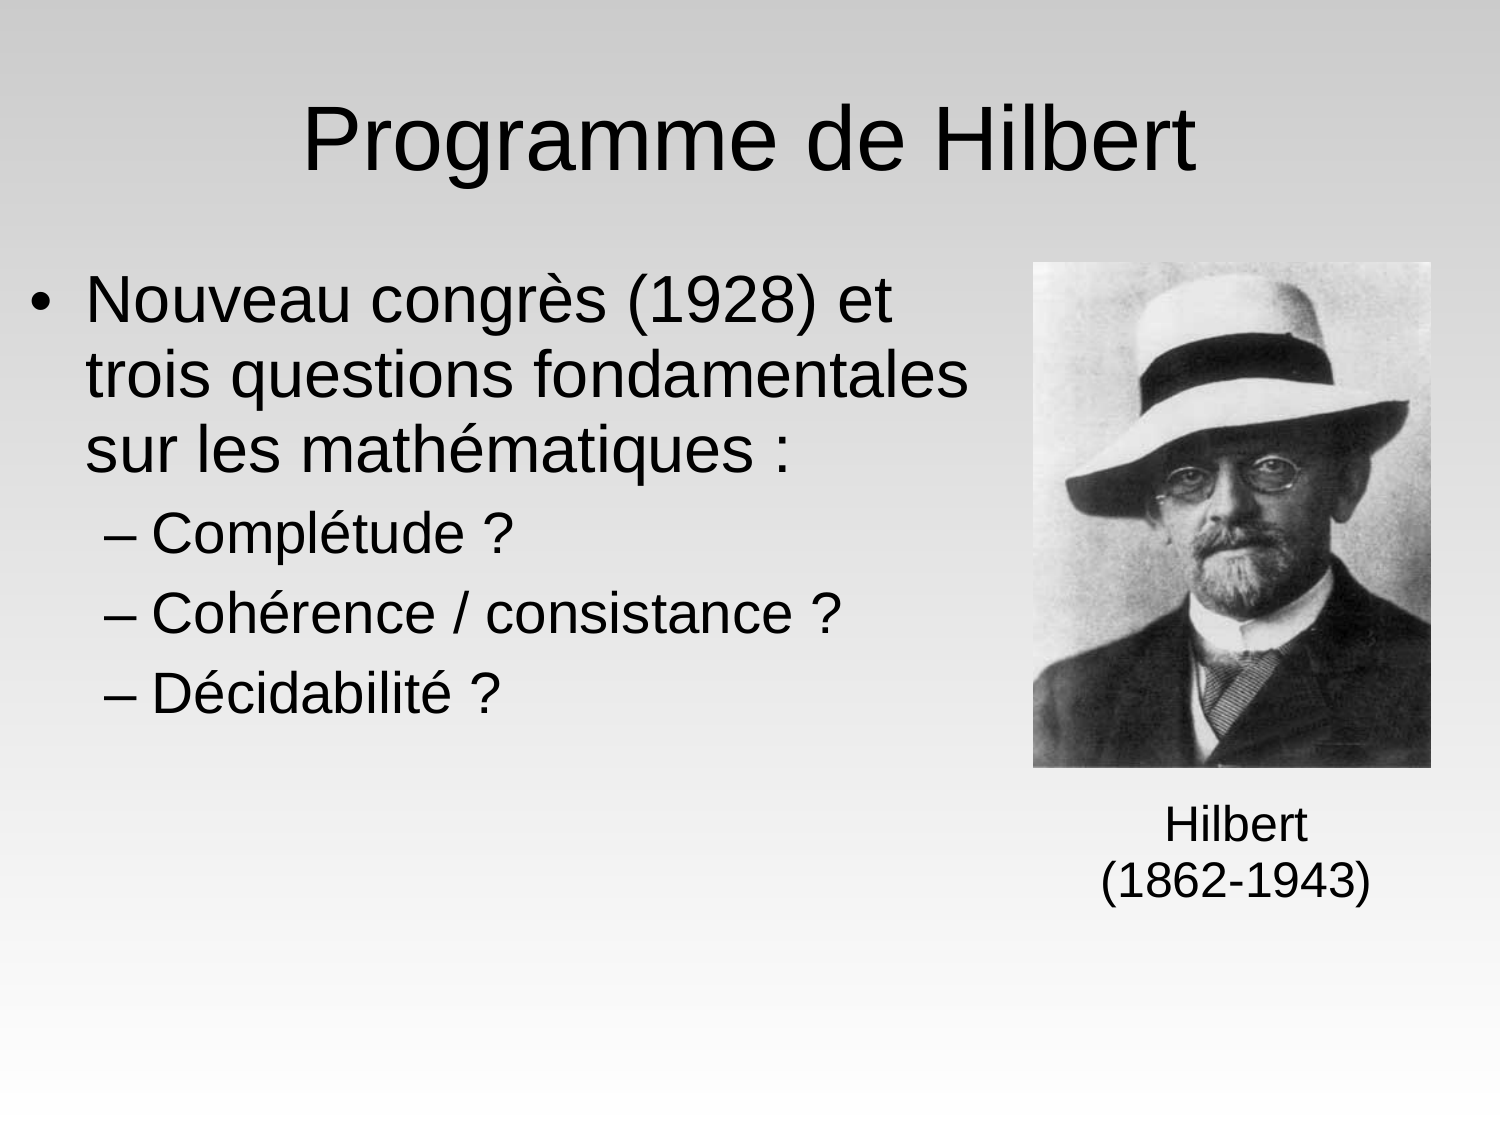

# Programme de Hilbert
Nouveau congrès (1928) et trois questions fondamentales sur les mathématiques :
Complétude ?
Cohérence / consistance ?
Décidabilité ?
Hilbert
(1862-1943)